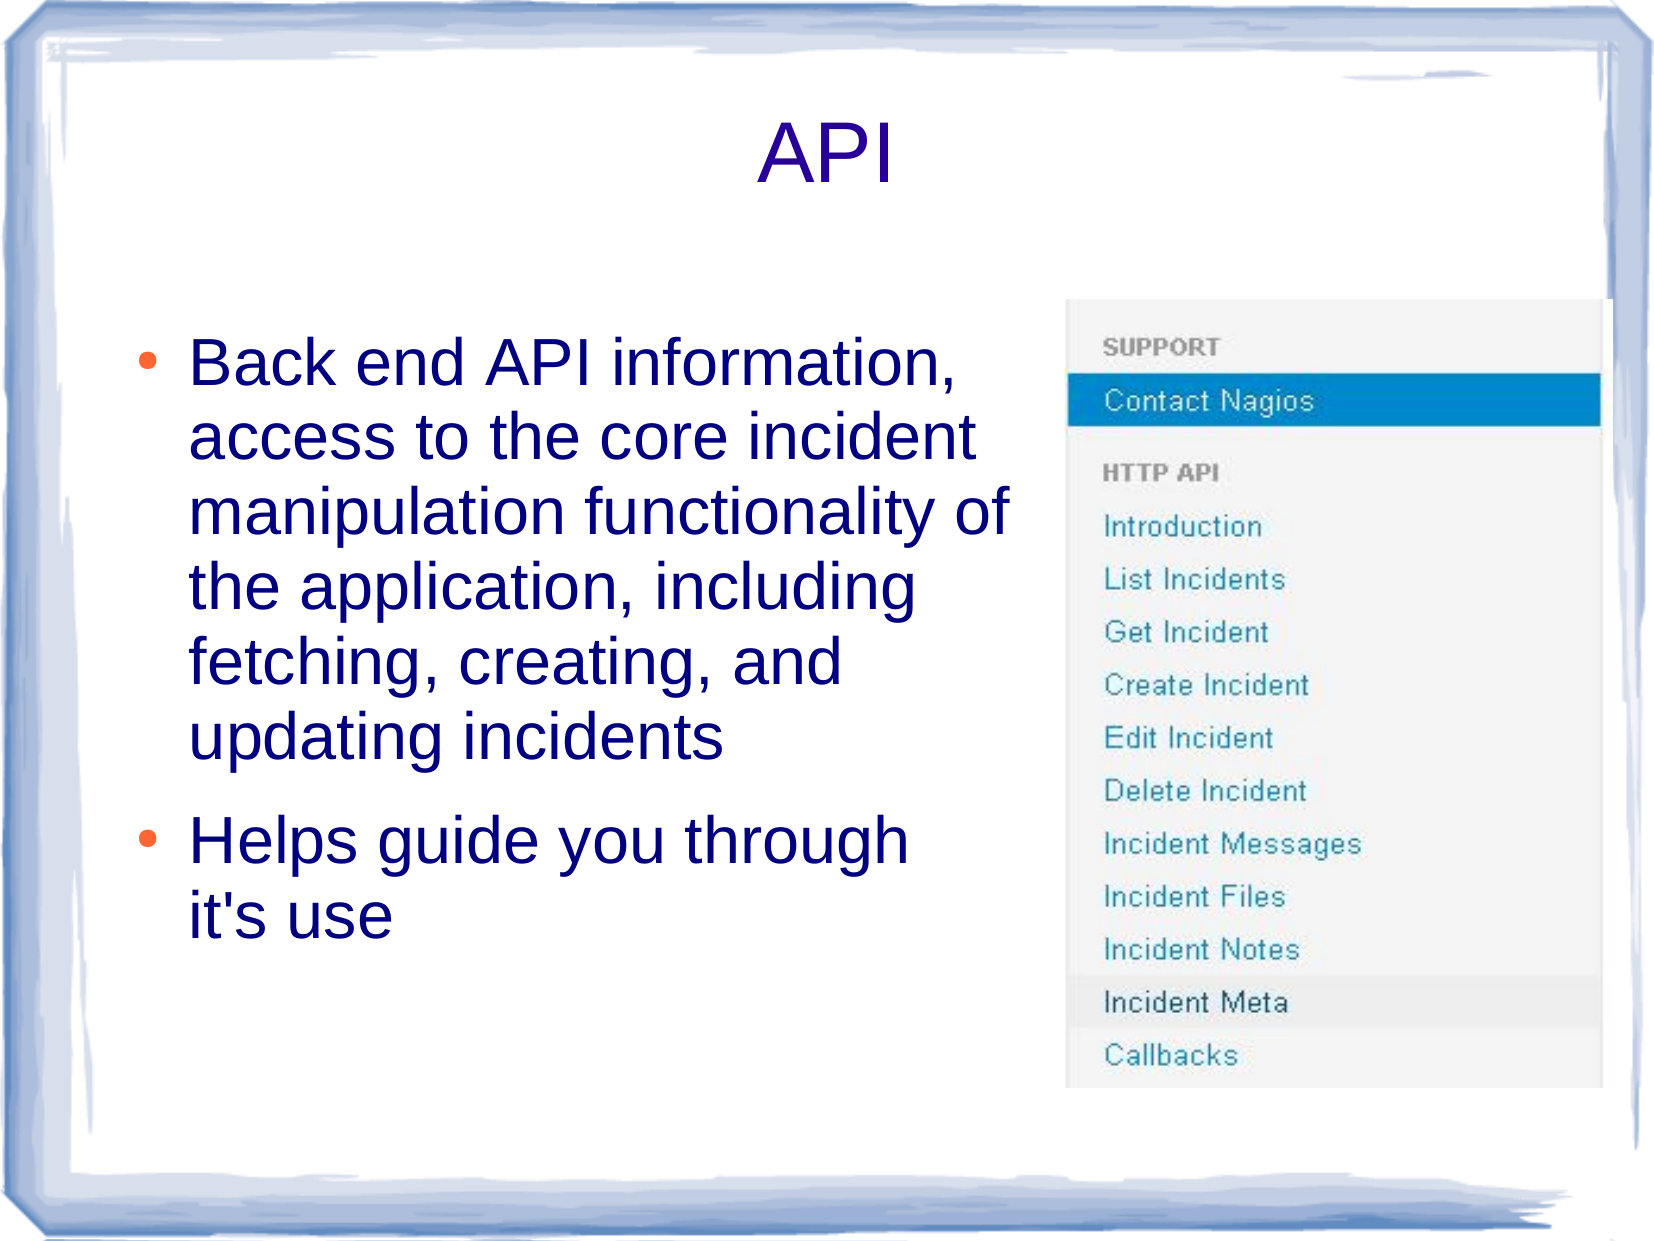

# API
Back end API information, access to the core incident manipulation functionality of the application, including fetching, creating, and updating incidents
Helps guide you through it's use